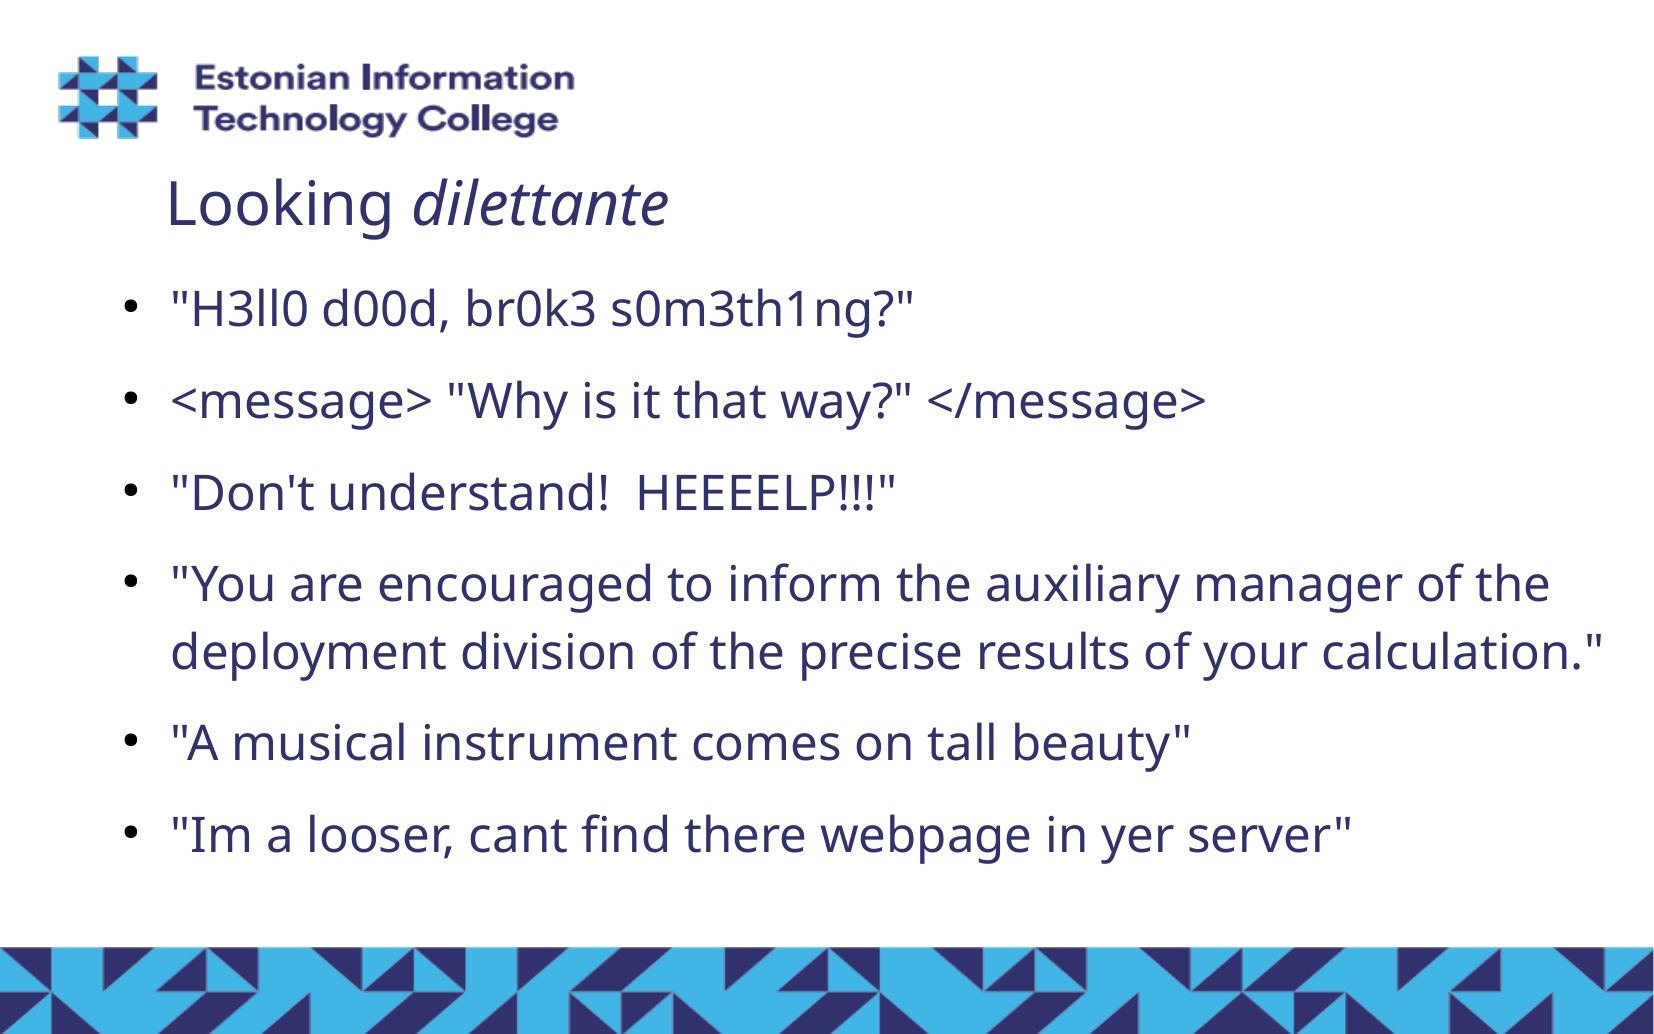

# Looking dilettante
"H3ll0 d00d, br0k3 s0m3th1ng?"
<message> "Why is it that way?" </message>
"Don't understand! HEEEELP!!!"
"You are encouraged to inform the auxiliary manager of the deployment division of the precise results of your calculation."
"A musical instrument comes on tall beauty"
"Im a looser, cant find there webpage in yer server"